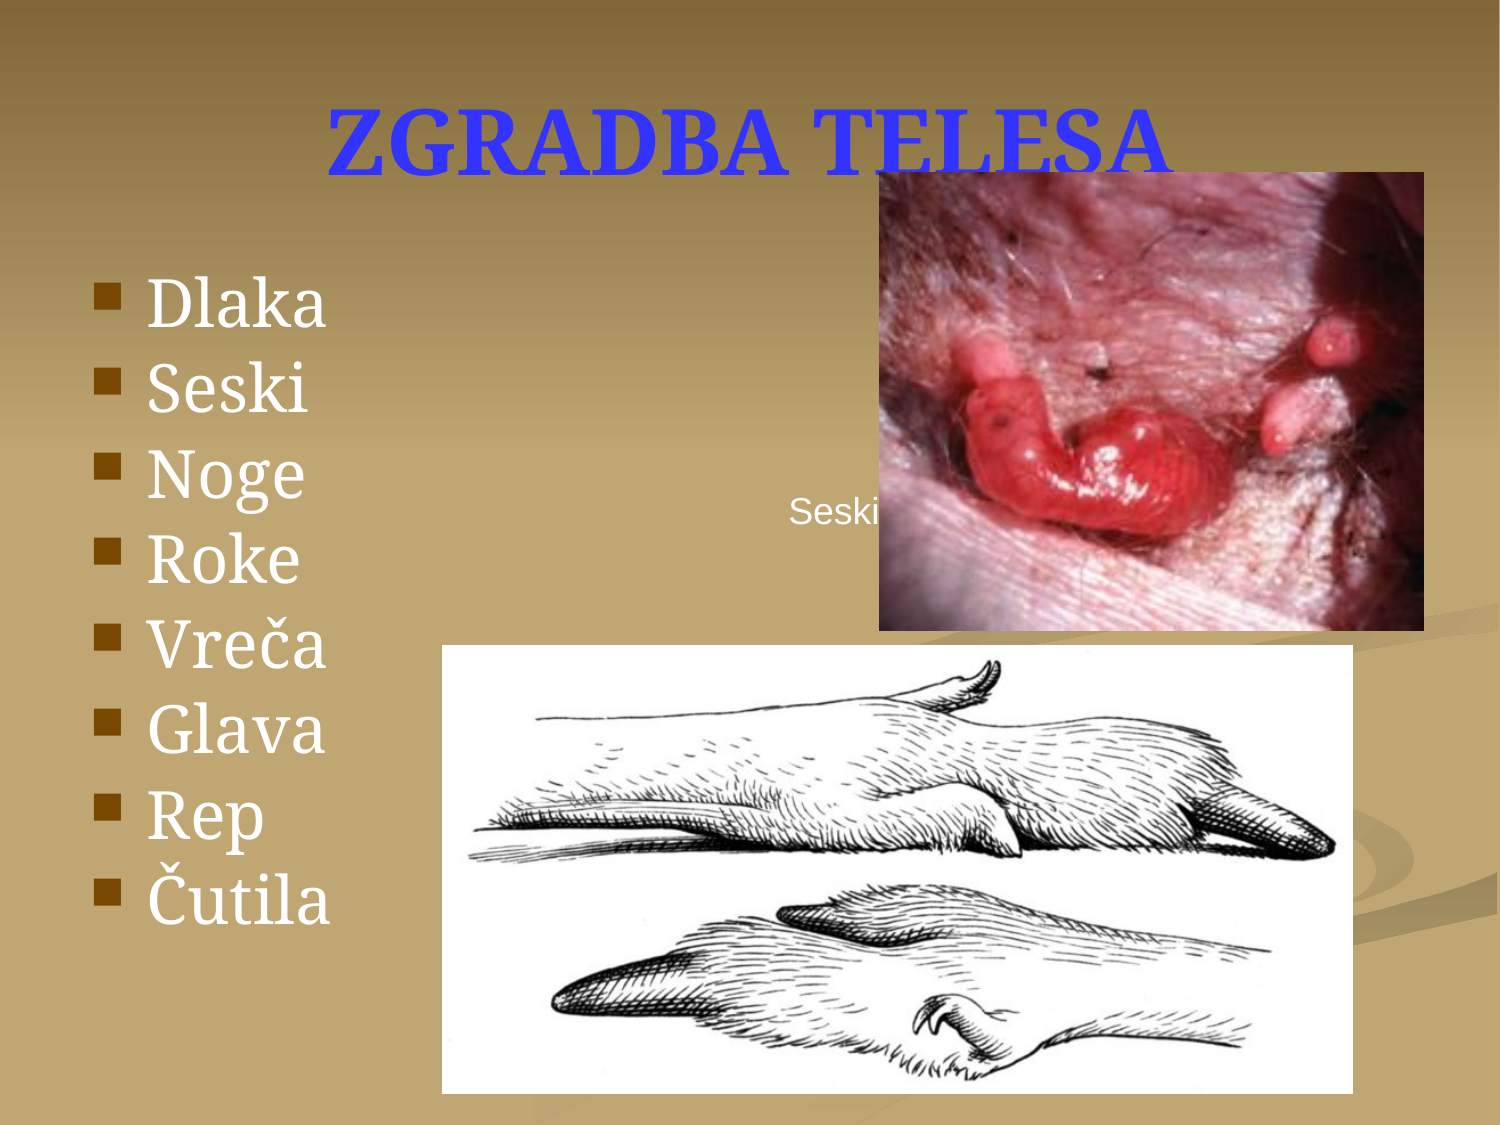

# ZGRADBA TELESA
Dlaka
Seski
Noge
Roke
Vreča
Glava
Rep
Čutila
Seski